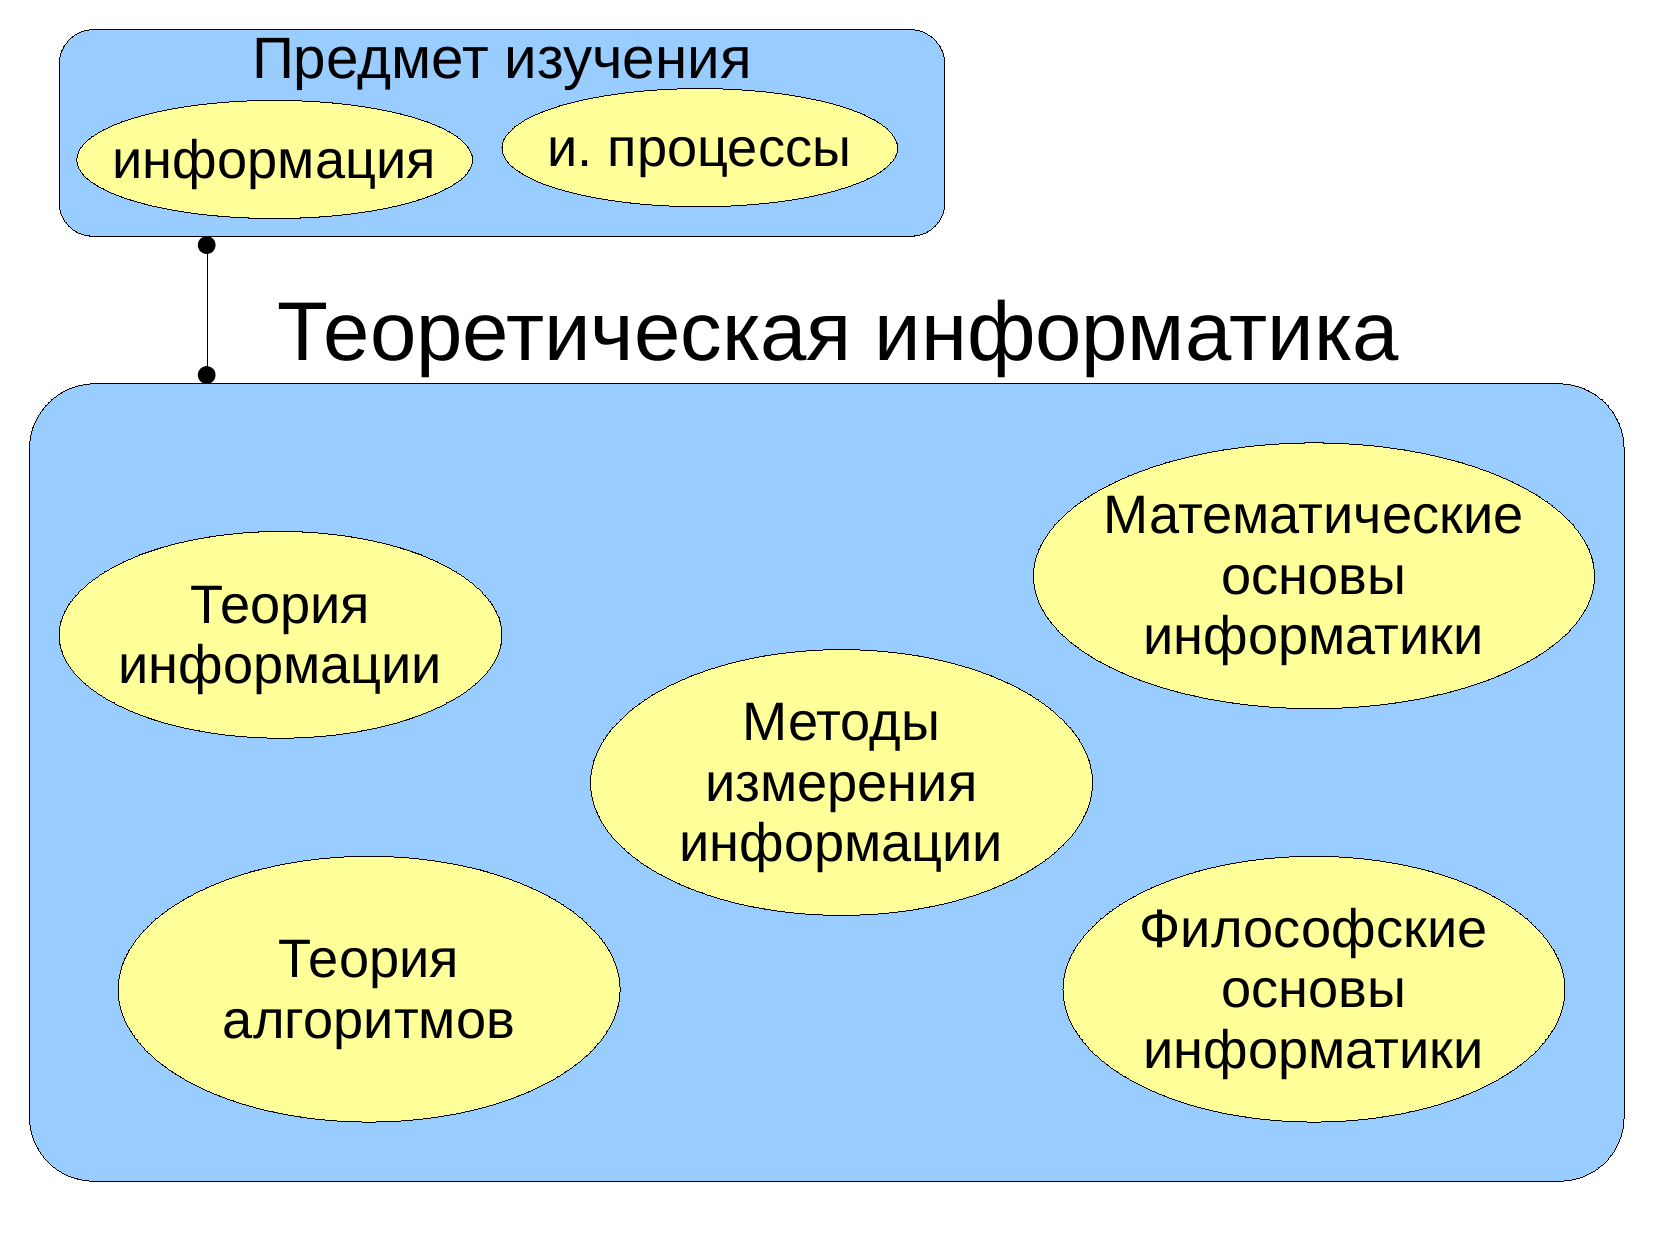

Предмет изучения
и. процессы
информация
Теоретическая информатика
Математические
основы
информатики
Теория
информации
Методы
измерения
информации
Теория
алгоритмов
Философские
основы
информатики